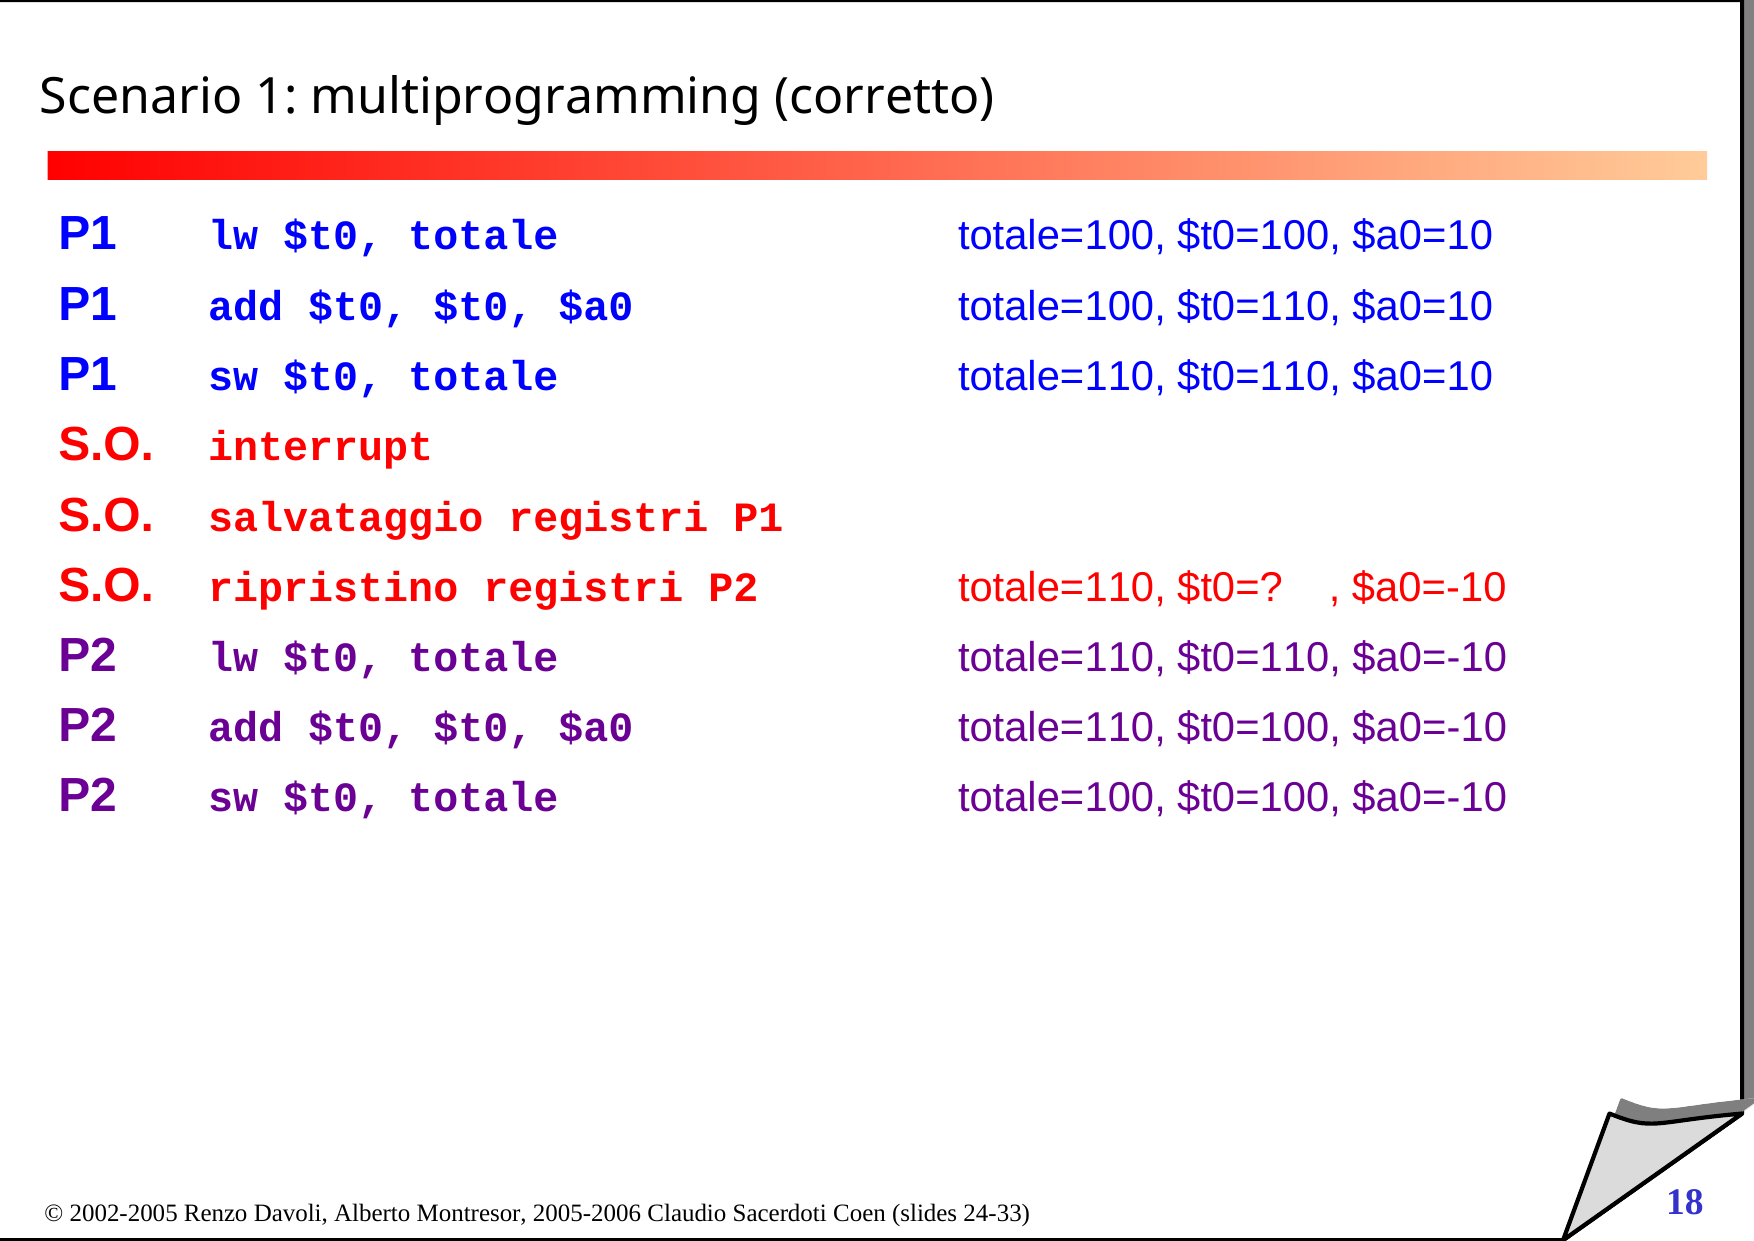

# Scenario 1: multiprogramming (corretto)
P1	lw $t0, totale			totale=100, $t0=100, $a0=10
P1	add $t0, $t0, $a0			totale=100, $t0=110, $a0=10
P1	sw $t0, totale			totale=110, $t0=110, $a0=10
S.O.	interrupt
S.O.	salvataggio registri P1
S.O.	ripristino registri P2		totale=110, $t0=? , $a0=-10
P2	lw $t0, totale			totale=110, $t0=110, $a0=-10
P2	add $t0, $t0, $a0			totale=110, $t0=100, $a0=-10
P2	sw $t0, totale			totale=100, $t0=100, $a0=-10